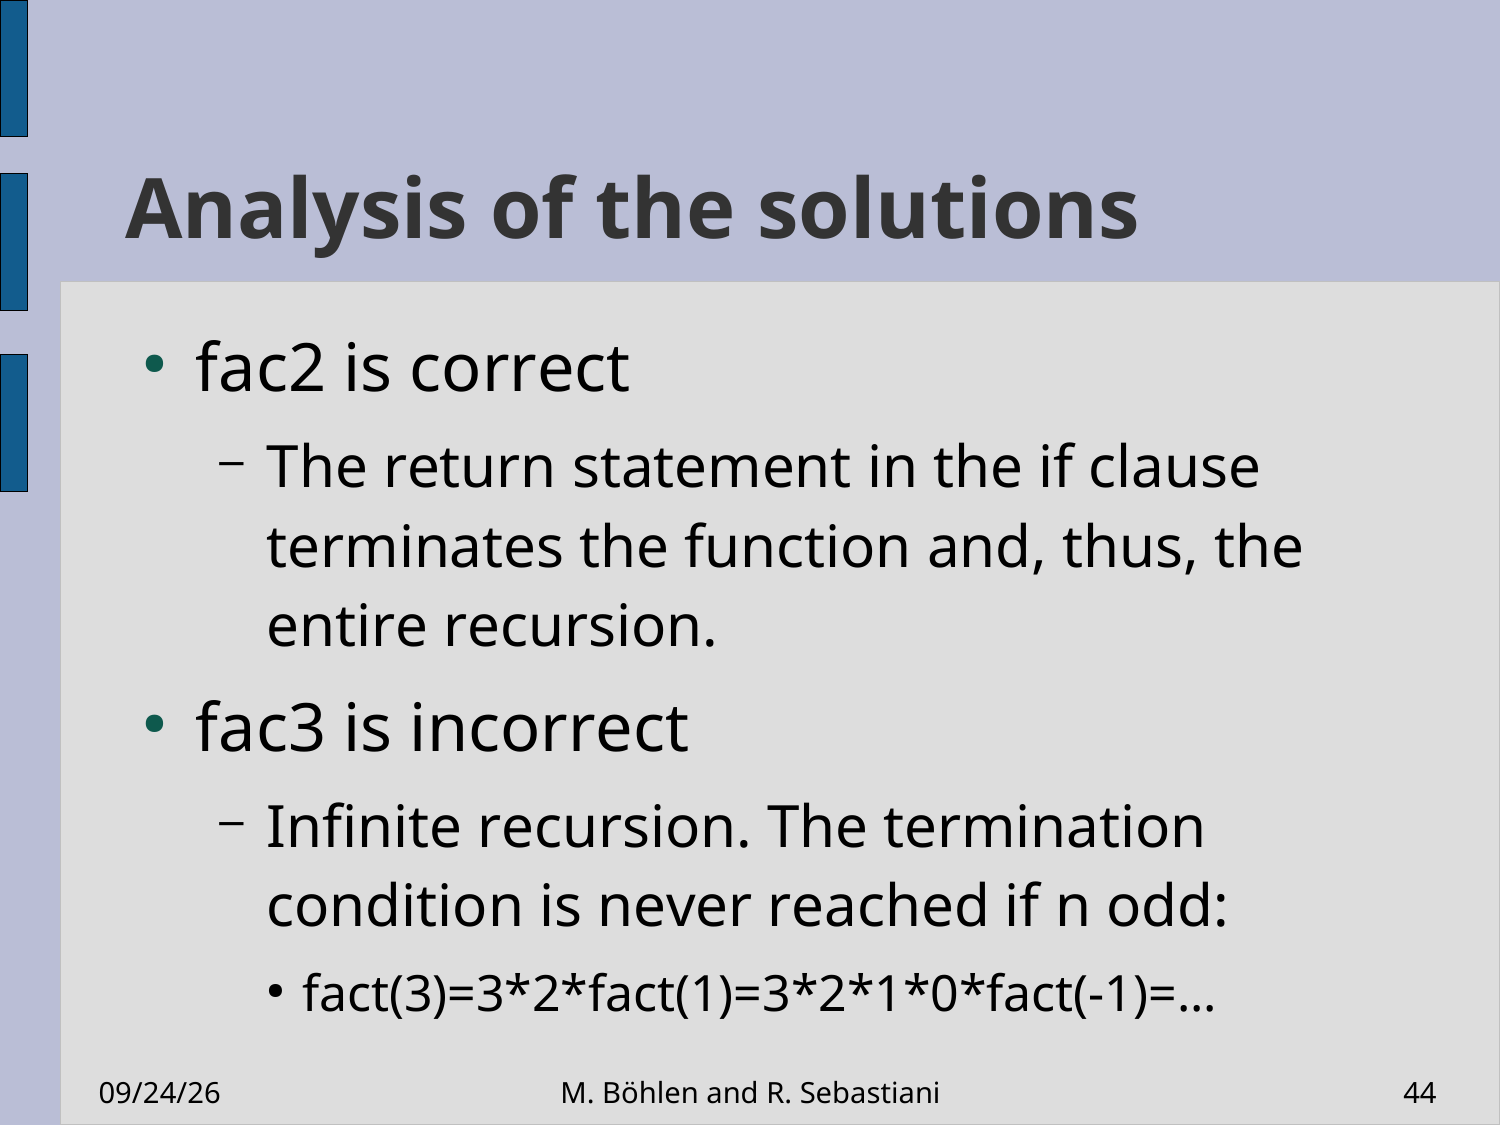

# Analysis of the solutions
fac2 is correct
The return statement in the if clause terminates the function and, thus, the entire recursion.
fac3 is incorrect
Infinite recursion. The termination condition is never reached if n odd:
fact(3)=3*2*fact(1)=3*2*1*0*fact(-1)=...
M. Böhlen and R. Sebastiani
44